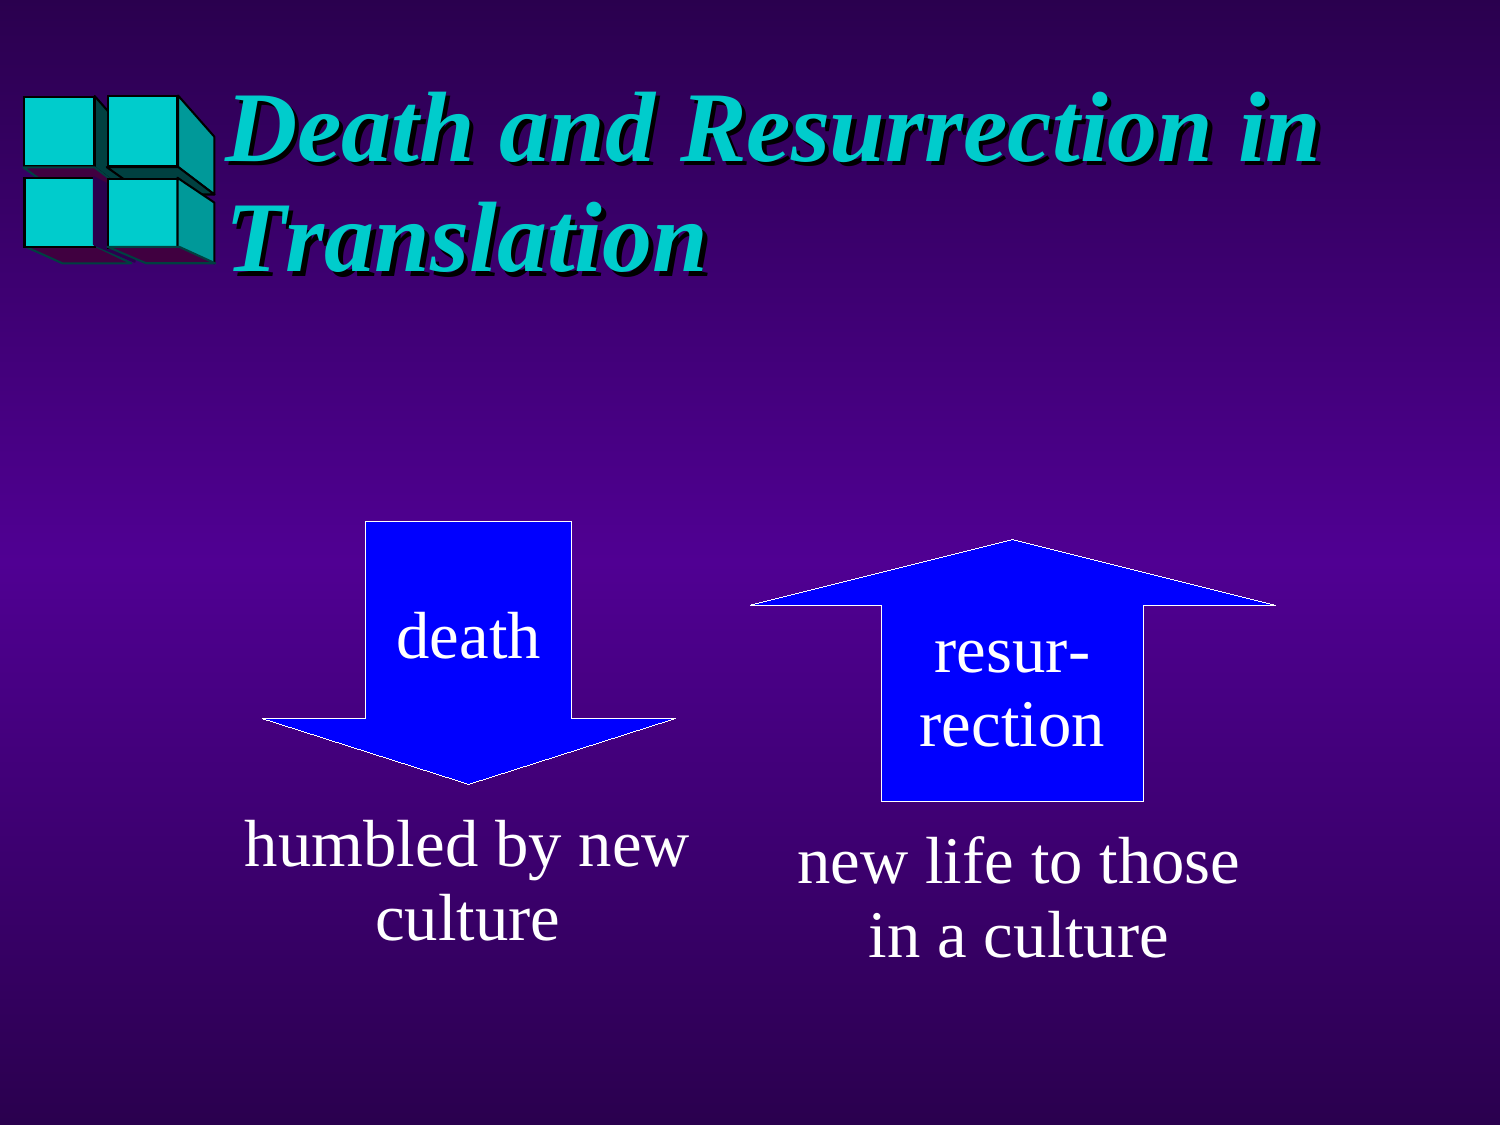

# Death and Resurrection in Translation
death
resur-
rection
humbled by new culture
new life to those
in a culture